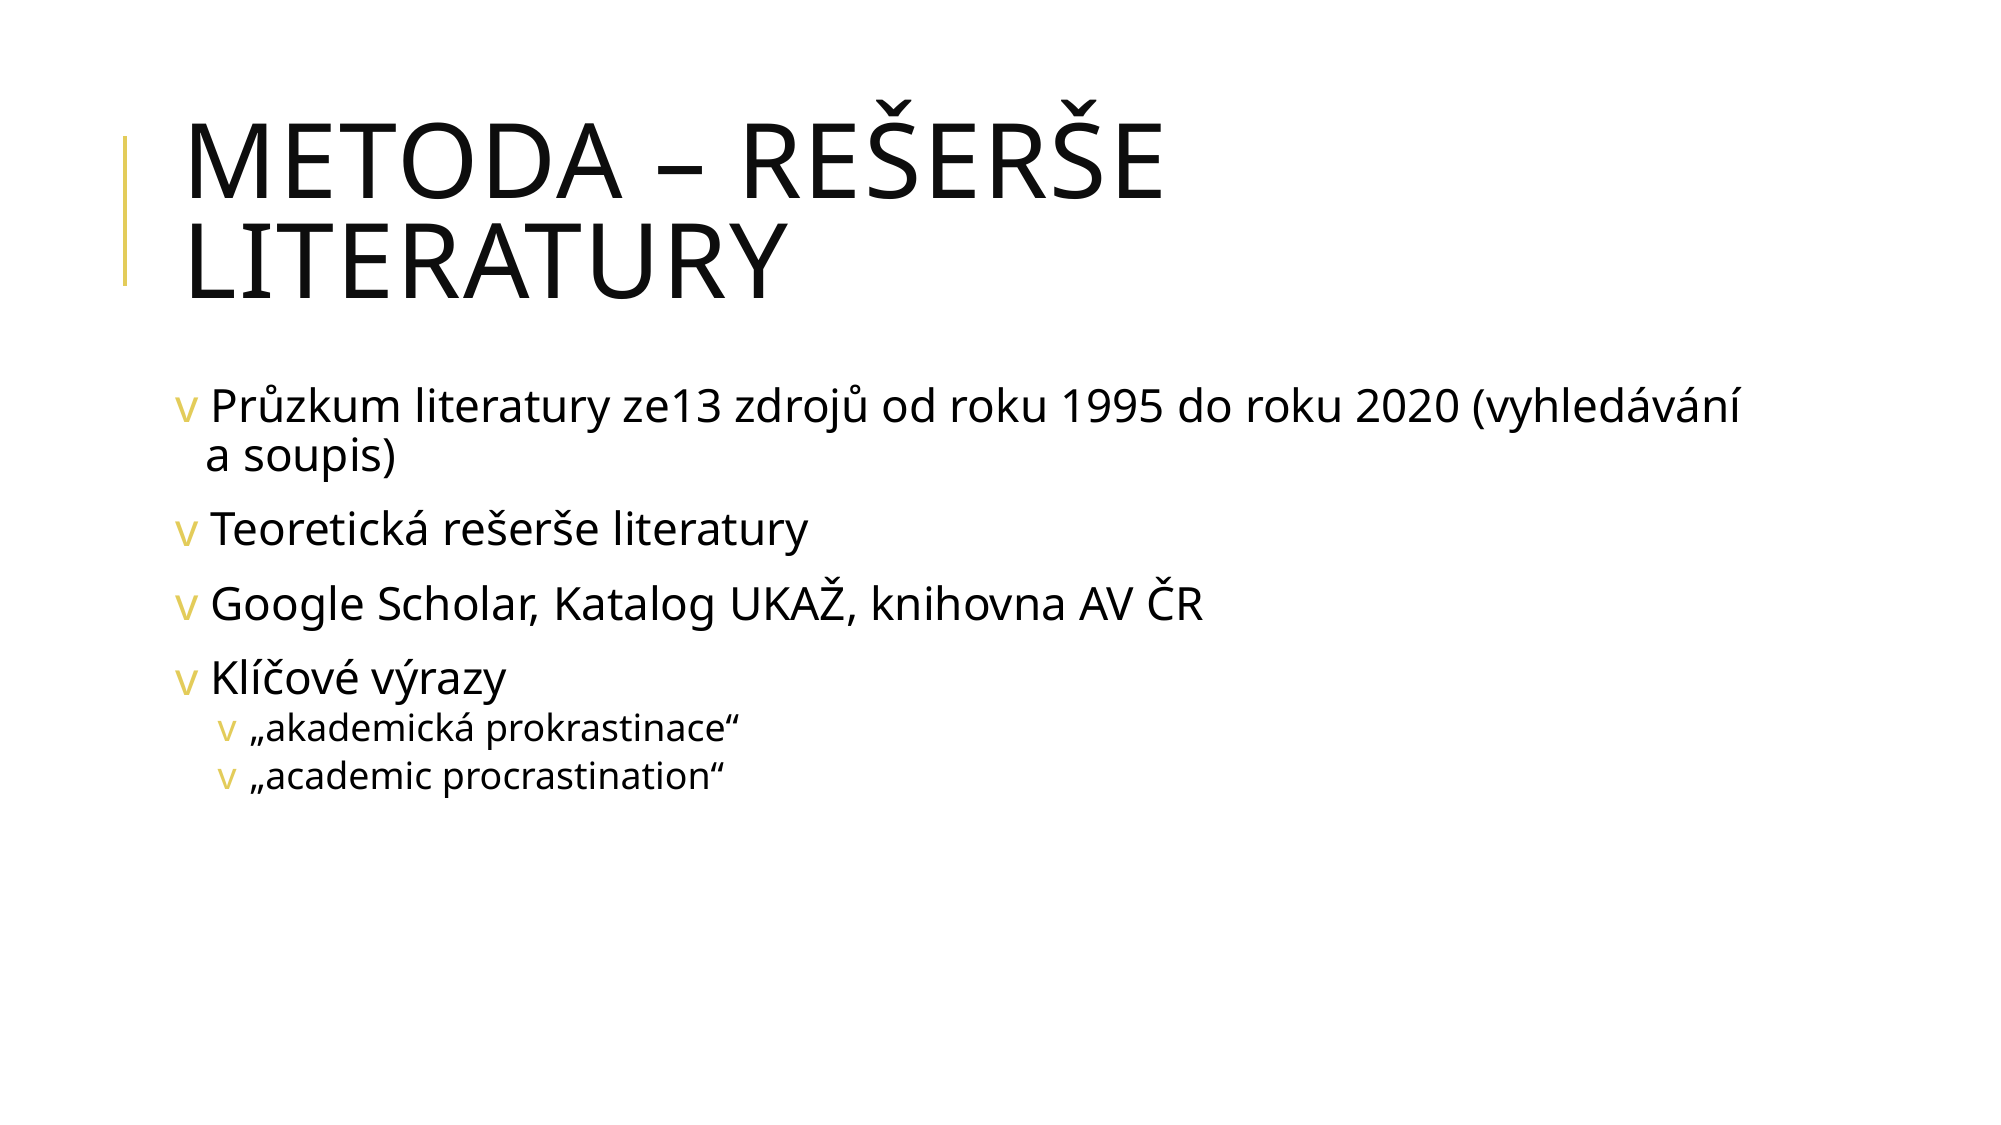

# Metoda – rešerše literatury
 Průzkum literatury ze13 zdrojů od roku 1995 do roku 2020 (vyhledávání a soupis)
 Teoretická rešerše literatury
 Google Scholar, Katalog UKAŽ, knihovna AV ČR
 Klíčové výrazy
 „akademická prokrastinace“
 „academic procrastination“